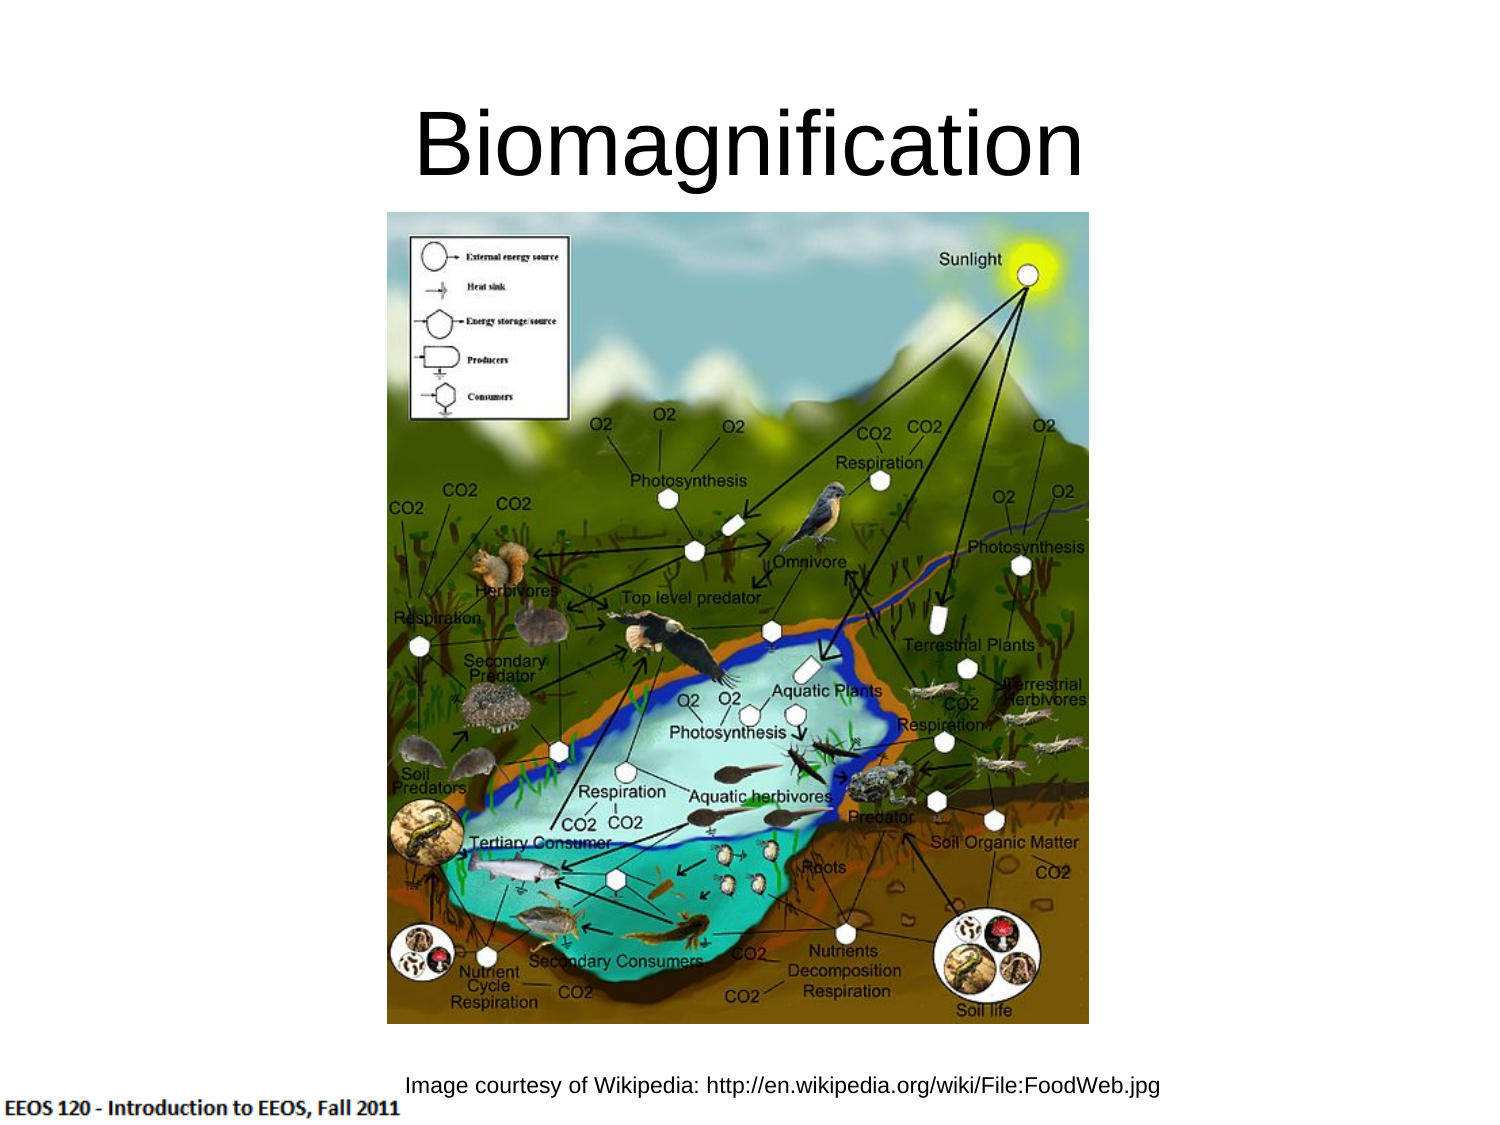

# Biomagnification
Image courtesy of Wikipedia: http://en.wikipedia.org/wiki/File:FoodWeb.jpg